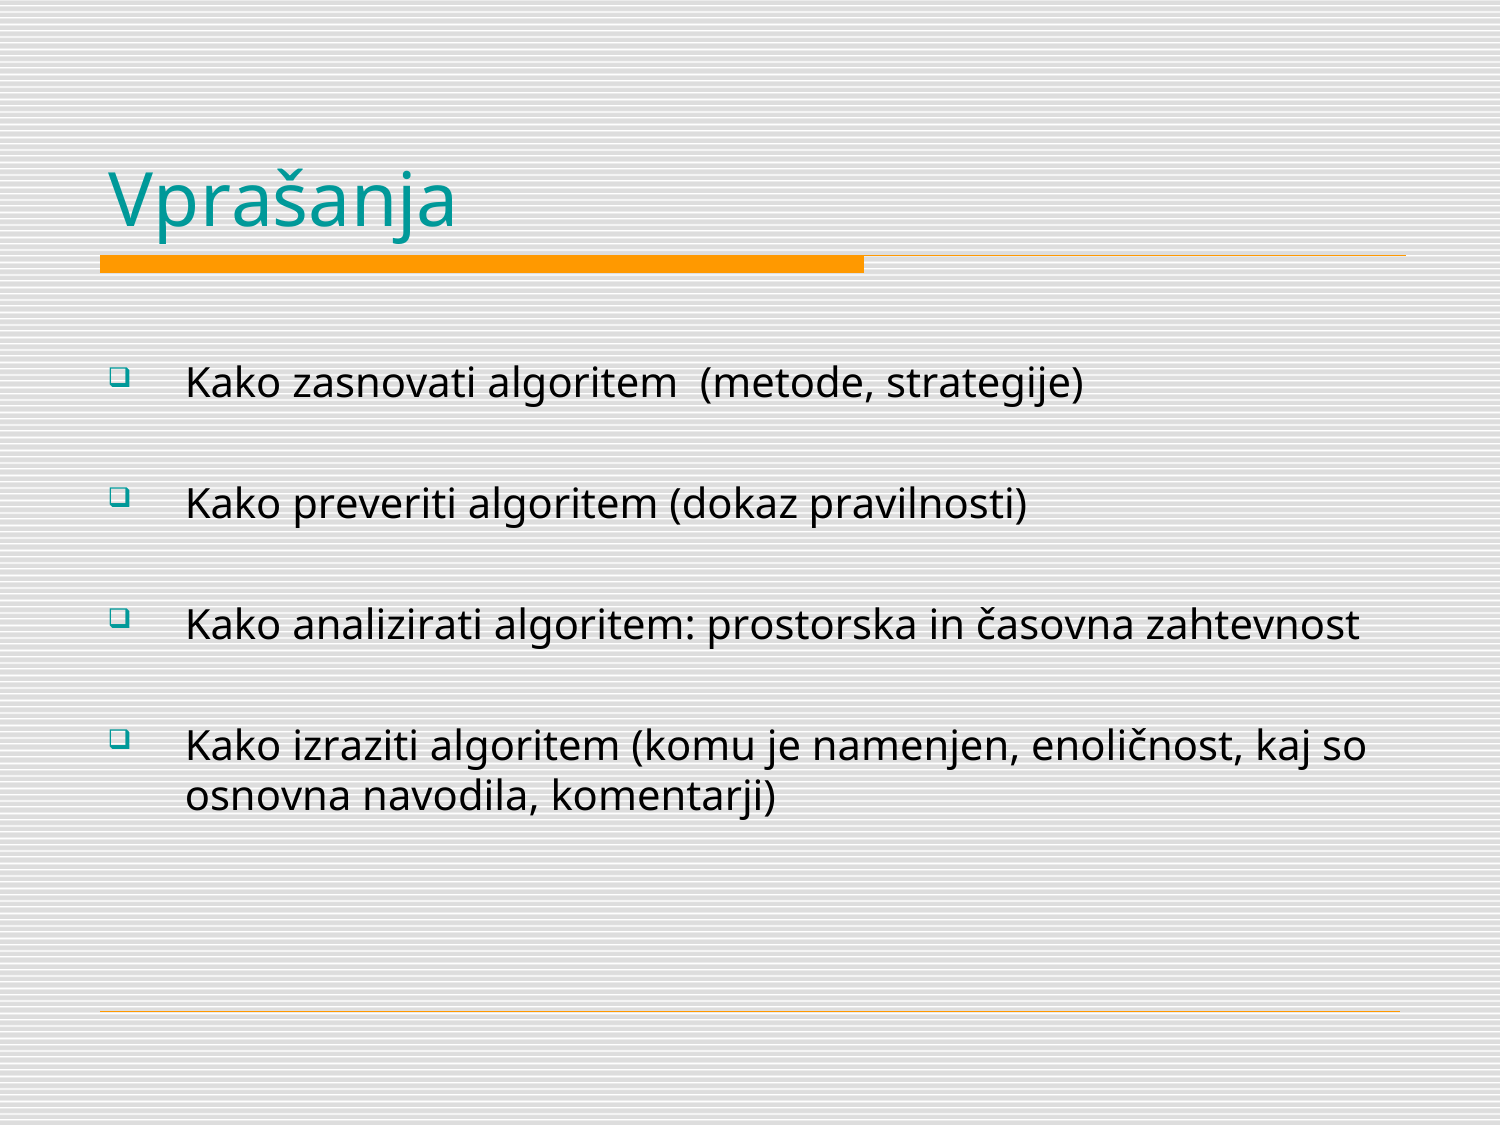

# Vprašanja
Kako zasnovati algoritem (metode, strategije)
Kako preveriti algoritem (dokaz pravilnosti)
Kako analizirati algoritem: prostorska in časovna zahtevnost
Kako izraziti algoritem (komu je namenjen, enoličnost, kaj so osnovna navodila, komentarji)